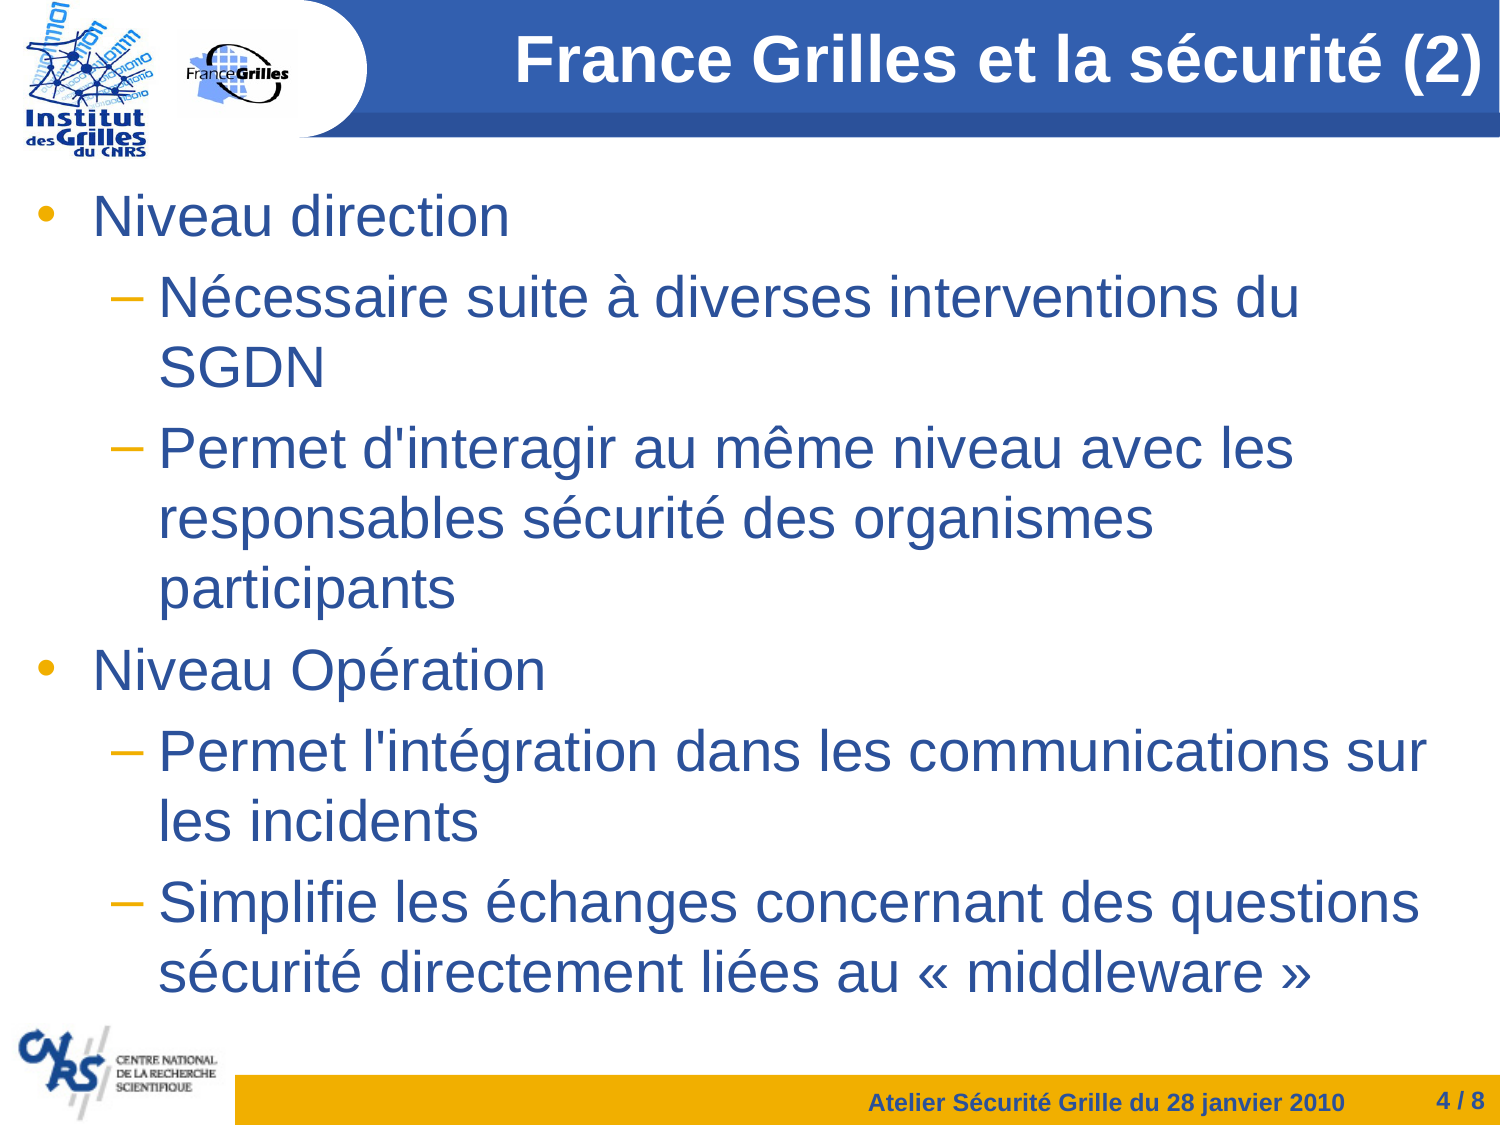

# France Grilles et la sécurité (2)
Niveau direction
Nécessaire suite à diverses interventions du SGDN
Permet d'interagir au même niveau avec les responsables sécurité des organismes participants
Niveau Opération
Permet l'intégration dans les communications sur les incidents
Simplifie les échanges concernant des questions sécurité directement liées au « middleware »
Atelier Sécurité Grille du 28 janvier 2010